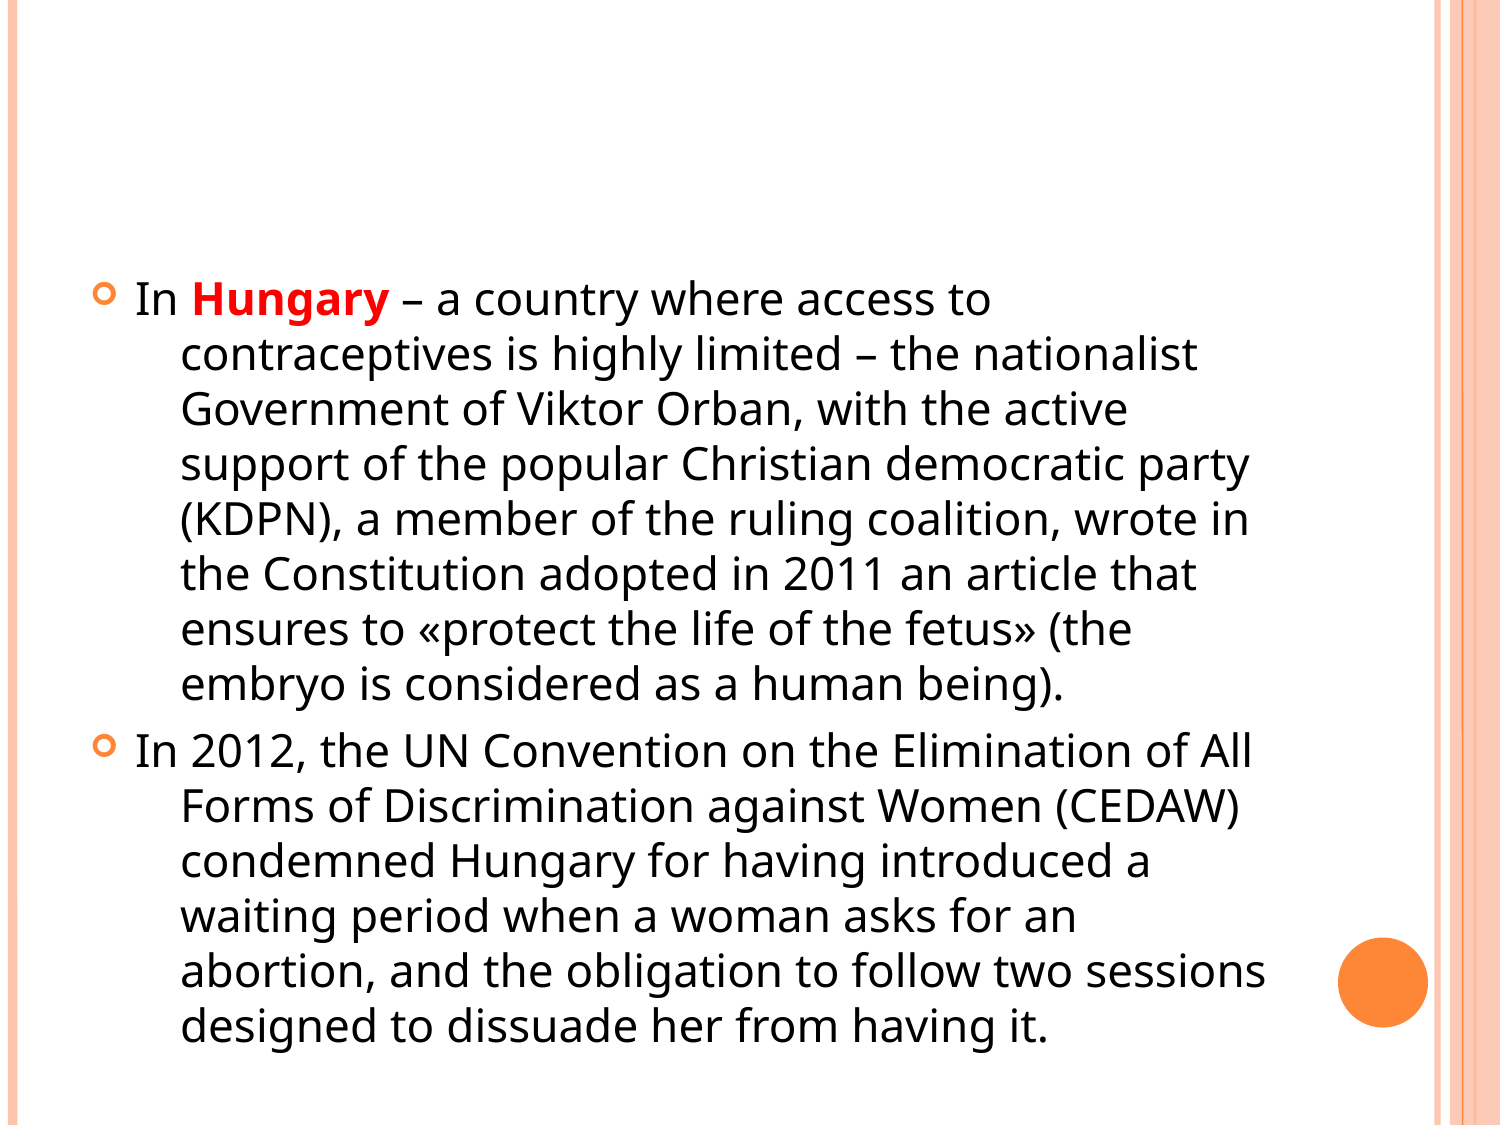

#
In Hungary – a country where access to contraceptives is highly limited – the nationalist Government of Viktor Orban, with the active support of the popular Christian democratic party (KDPN), a member of the ruling coalition, wrote in the Constitution adopted in 2011 an article that ensures to «protect the life of the fetus» (the embryo is considered as a human being).
In 2012, the UN Convention on the Elimination of All Forms of Discrimination against Women (CEDAW) condemned Hungary for having introduced a waiting period when a woman asks for an abortion, and the obligation to follow two sessions designed to dissuade her from having it.